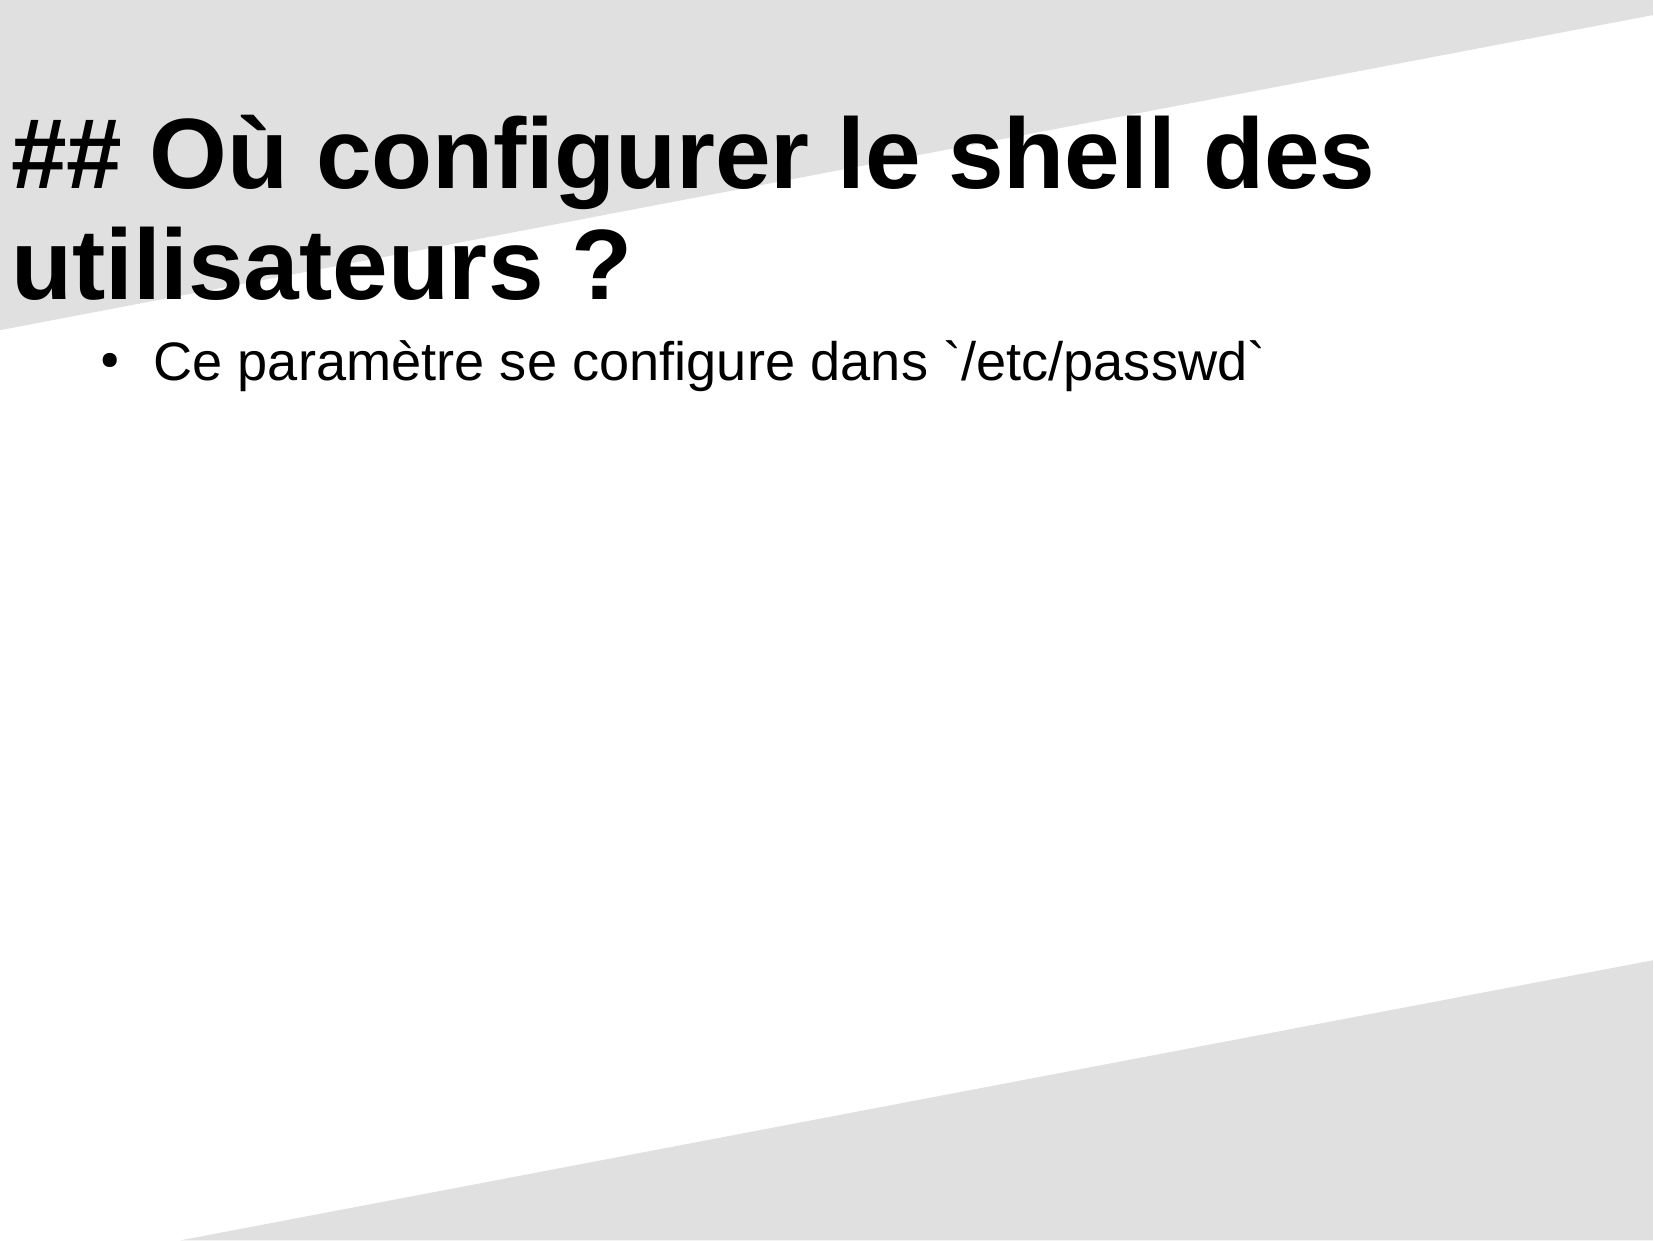

# ## Où configurer le shell des utilisateurs ?
Ce paramètre se configure dans `/etc/passwd`